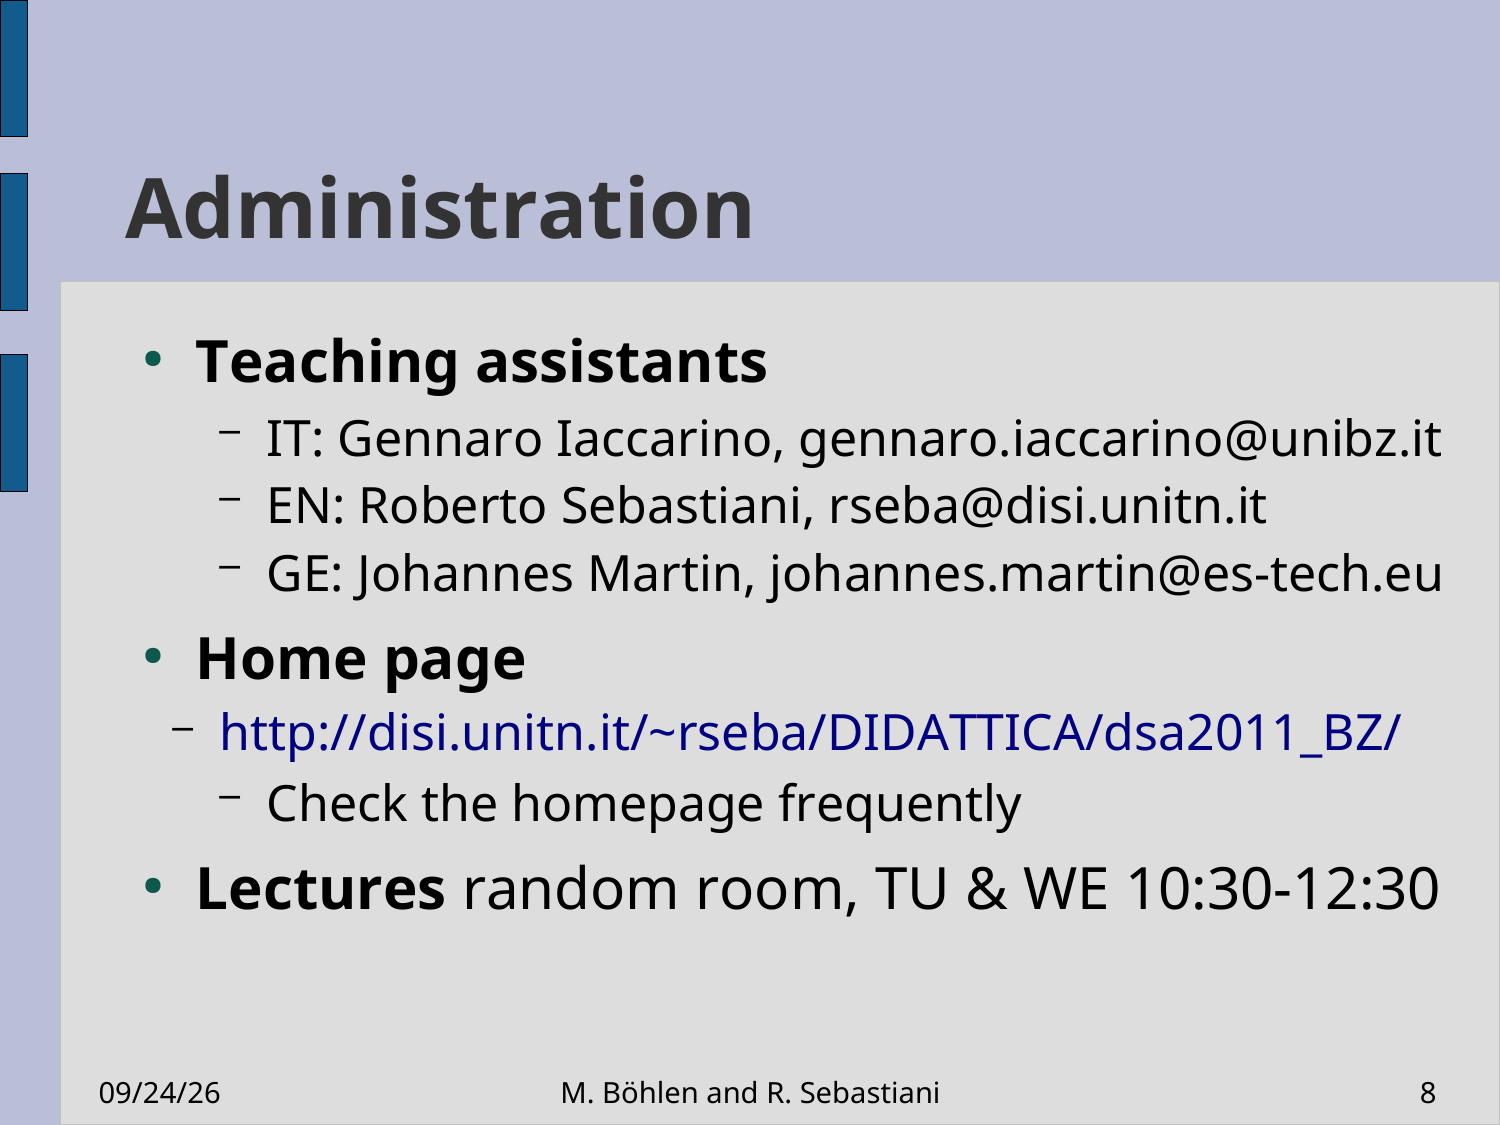

Administration
# Teaching assistants
IT: Gennaro Iaccarino, gennaro.iaccarino@unibz.it
EN: Roberto Sebastiani, rseba@disi.unitn.it
GE: Johannes Martin, johannes.martin@es-tech.eu
Home page
http://disi.unitn.it/~rseba/DIDATTICA/dsa2011_BZ/
Check the homepage frequently
Lectures random room, TU & WE 10:30-12:30
M. Böhlen and R. Sebastiani
8